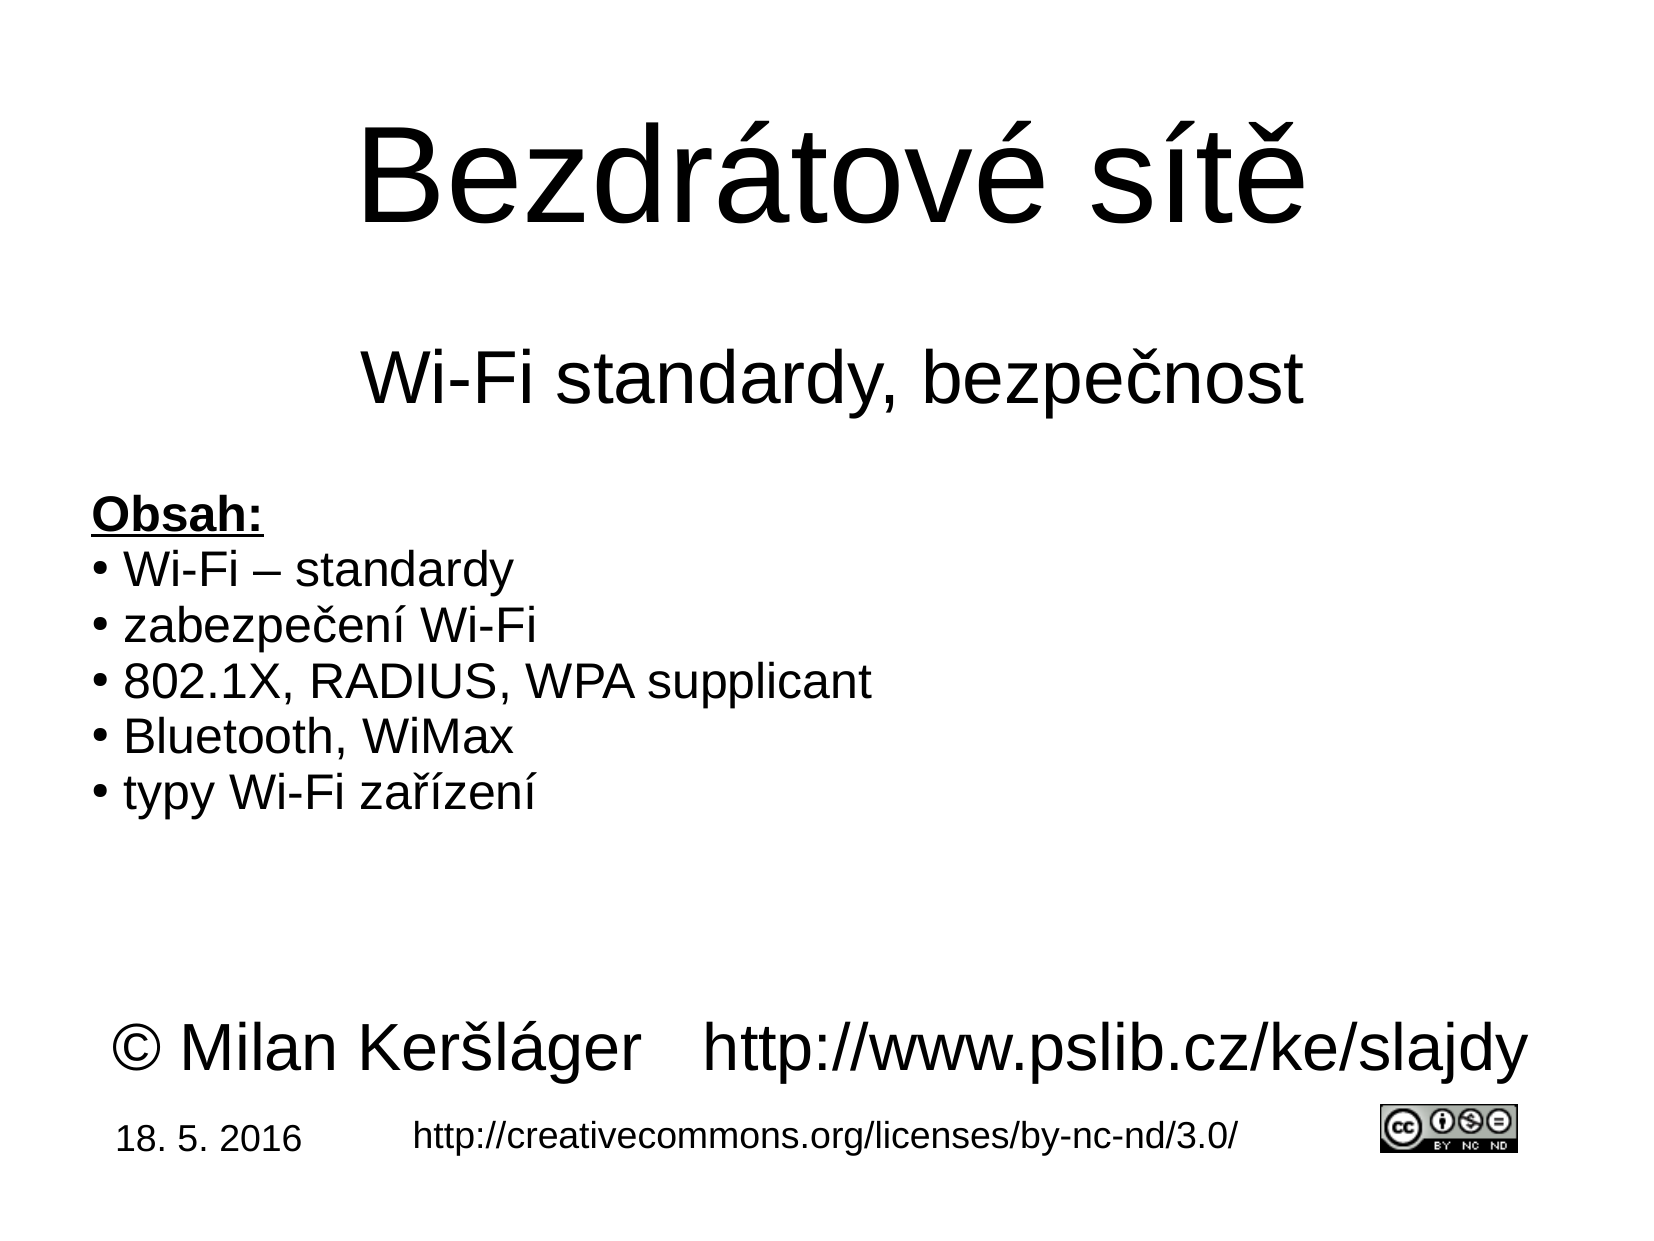

# Bezdrátové sítě Wi-Fi standardy, bezpečnost
Obsah:
 Wi-Fi – standardy
 zabezpečení Wi-Fi
 802.1X, RADIUS, WPA supplicant
 Bluetooth, WiMax
 typy Wi-Fi zařízení
© Milan Keršláger	http://www.pslib.cz/ke/slajdy
http://creativecommons.org/licenses/by-nc-nd/3.0/
18. 5. 2016